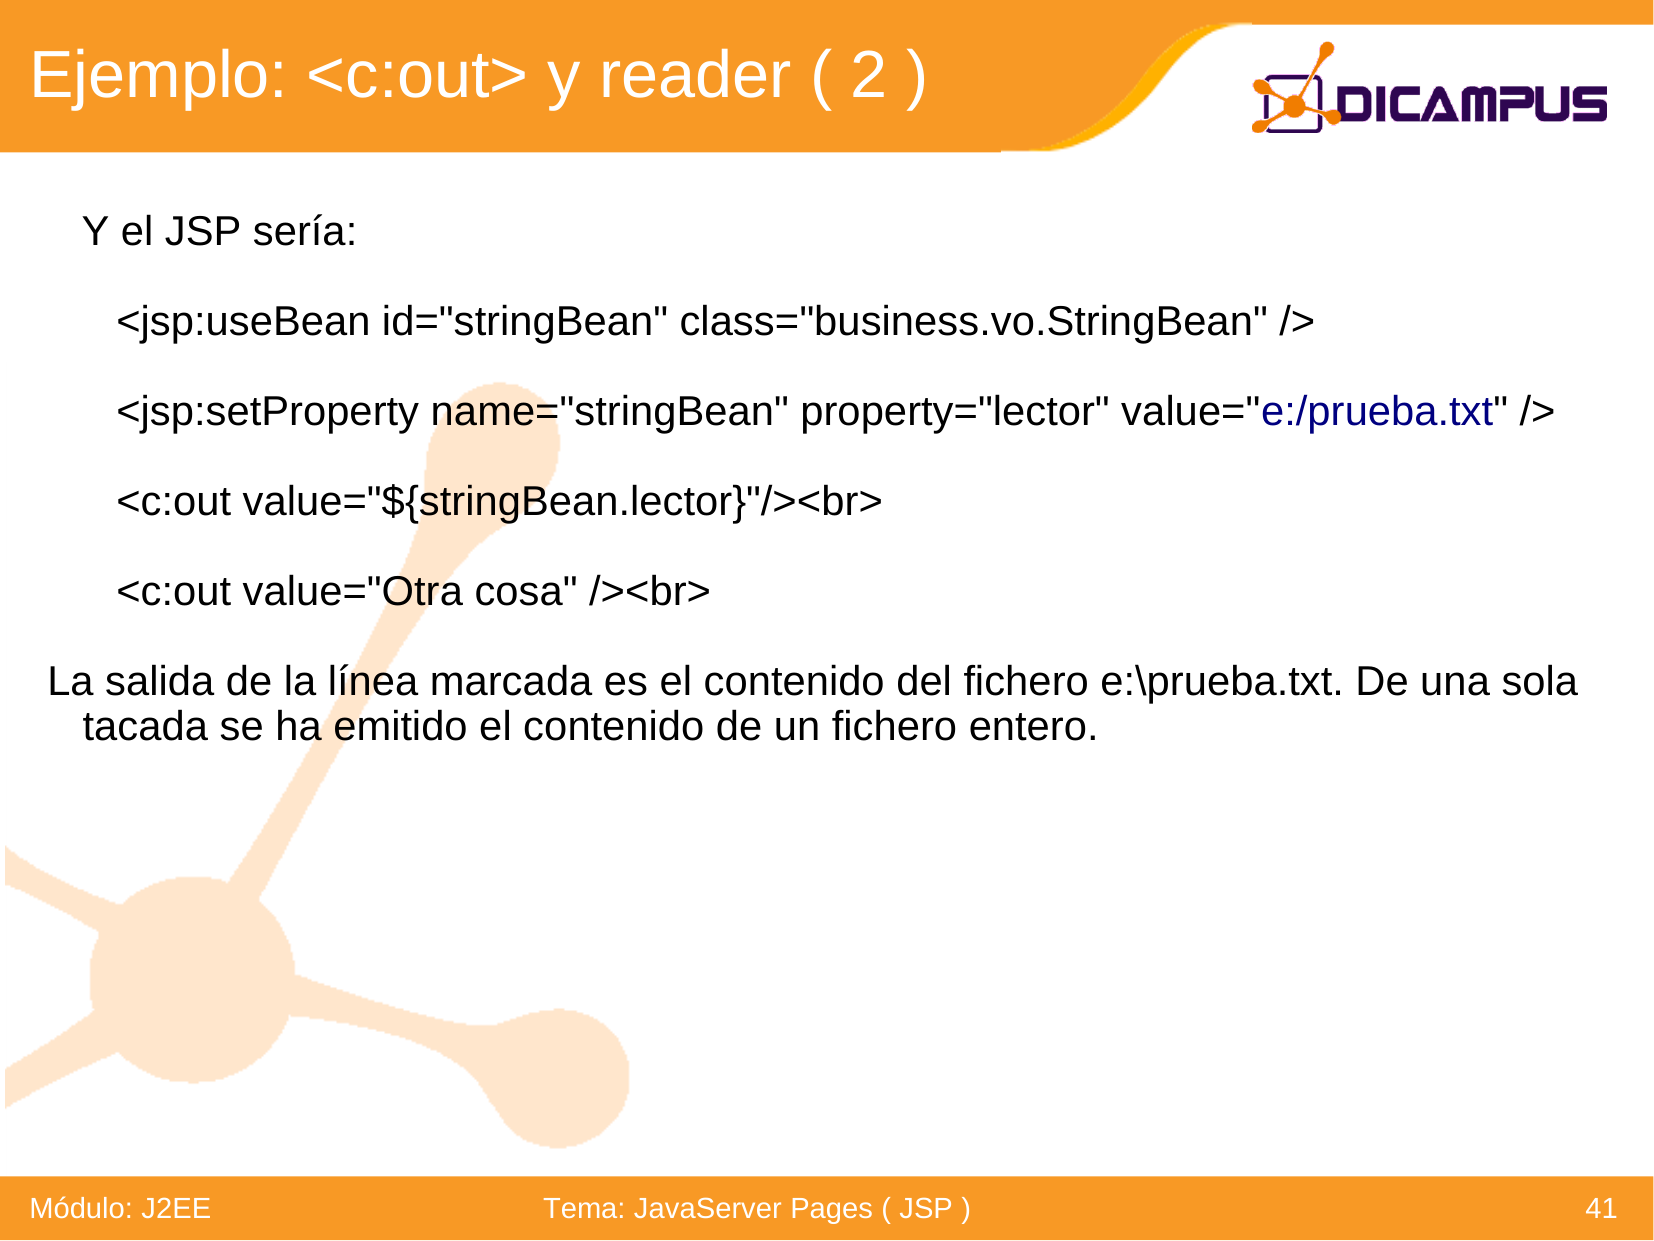

Ejemplo: <c:out> y reader ( 2 )
 Y el JSP sería:
 <jsp:useBean id="stringBean" class="business.vo.StringBean" />
 <jsp:setProperty name="stringBean" property="lector" value="e:/prueba.txt" />
 <c:out value="${stringBean.lector}"/><br>
 <c:out value="Otra cosa" /><br>
La salida de la línea marcada es el contenido del fichero e:\prueba.txt. De una sola tacada se ha emitido el contenido de un fichero entero.
Módulo: J2EE
Tema: JavaServer Pages ( JSP )